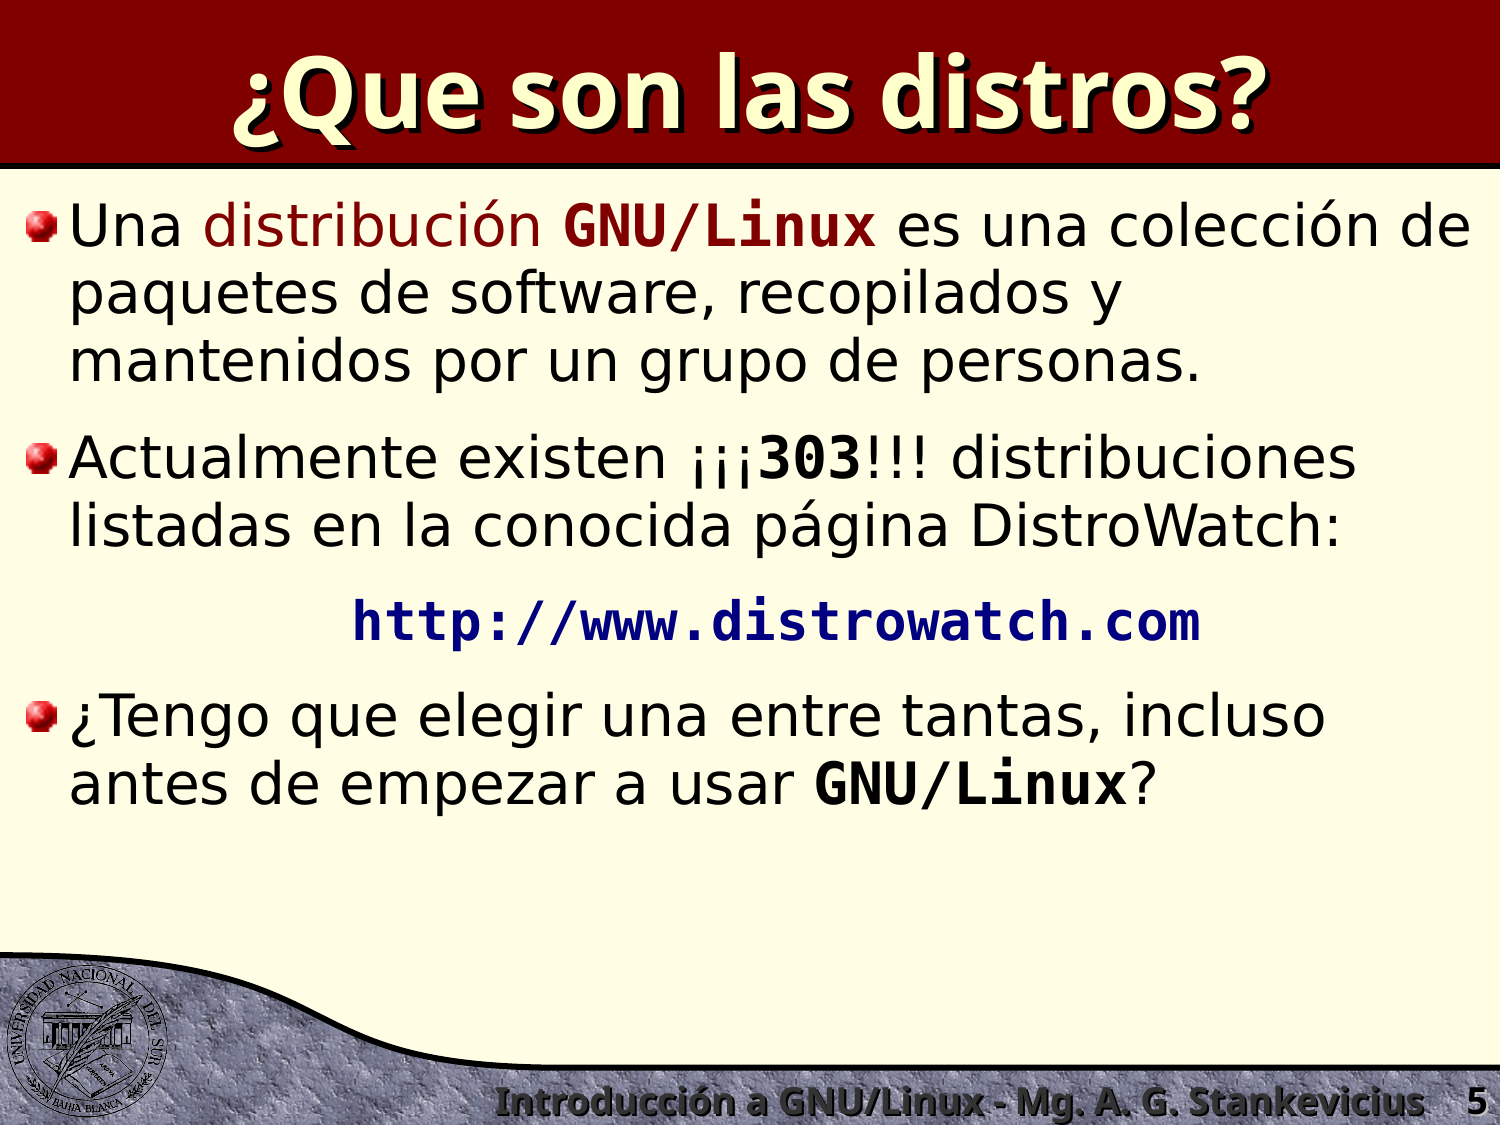

# ¿Que son las distros?
Una distribución GNU/Linux es una colección de paquetes de software, recopilados y mantenidos por un grupo de personas.
Actualmente existen ¡¡¡303!!! distribuciones listadas en la conocida página DistroWatch:
http://www.distrowatch.com
¿Tengo que elegir una entre tantas, incluso antes de empezar a usar GNU/Linux?
5